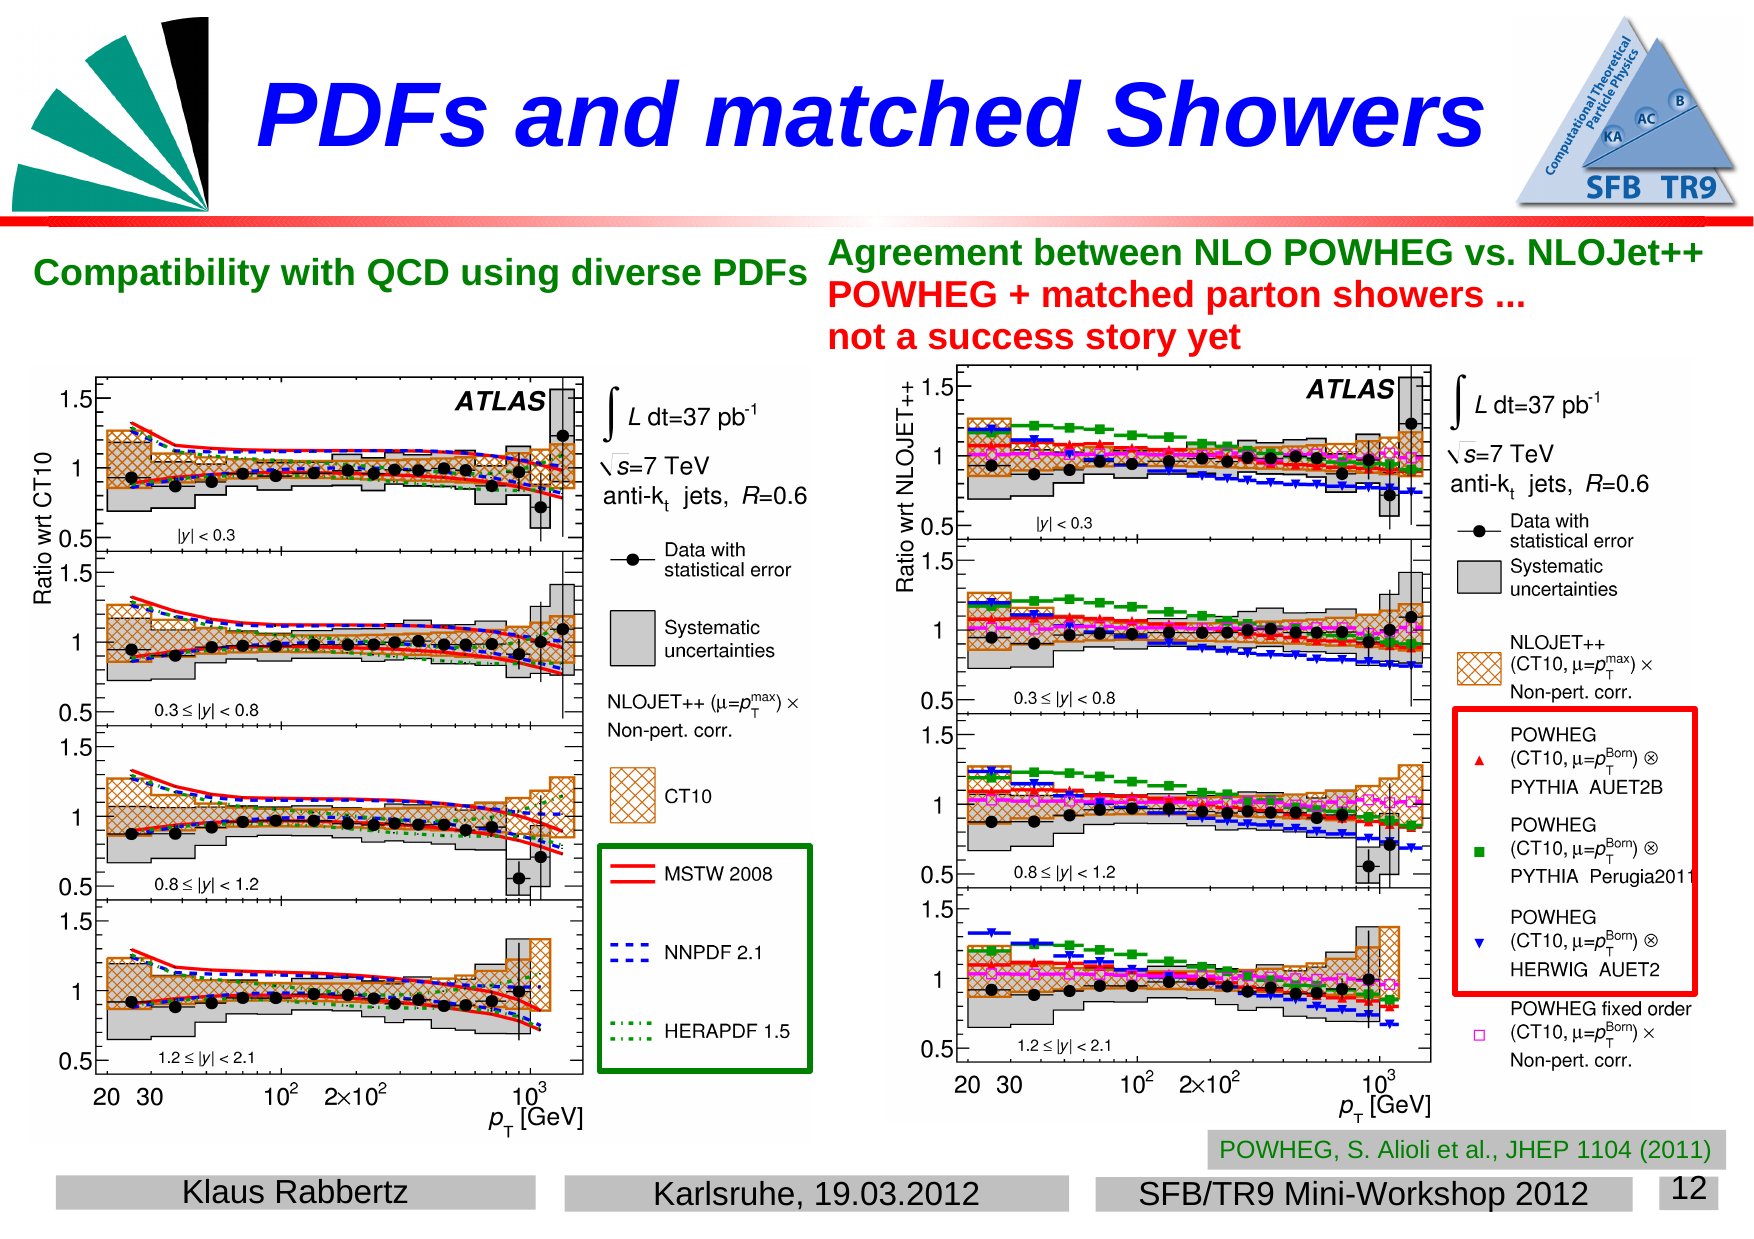

# PDFs and matched Showers
Agreement between NLO POWHEG vs. NLOJet++
POWHEG + matched parton showers ...
not a success story yet
Compatibility with QCD using diverse PDFs
POWHEG, S. Alioli et al., JHEP 1104 (2011)